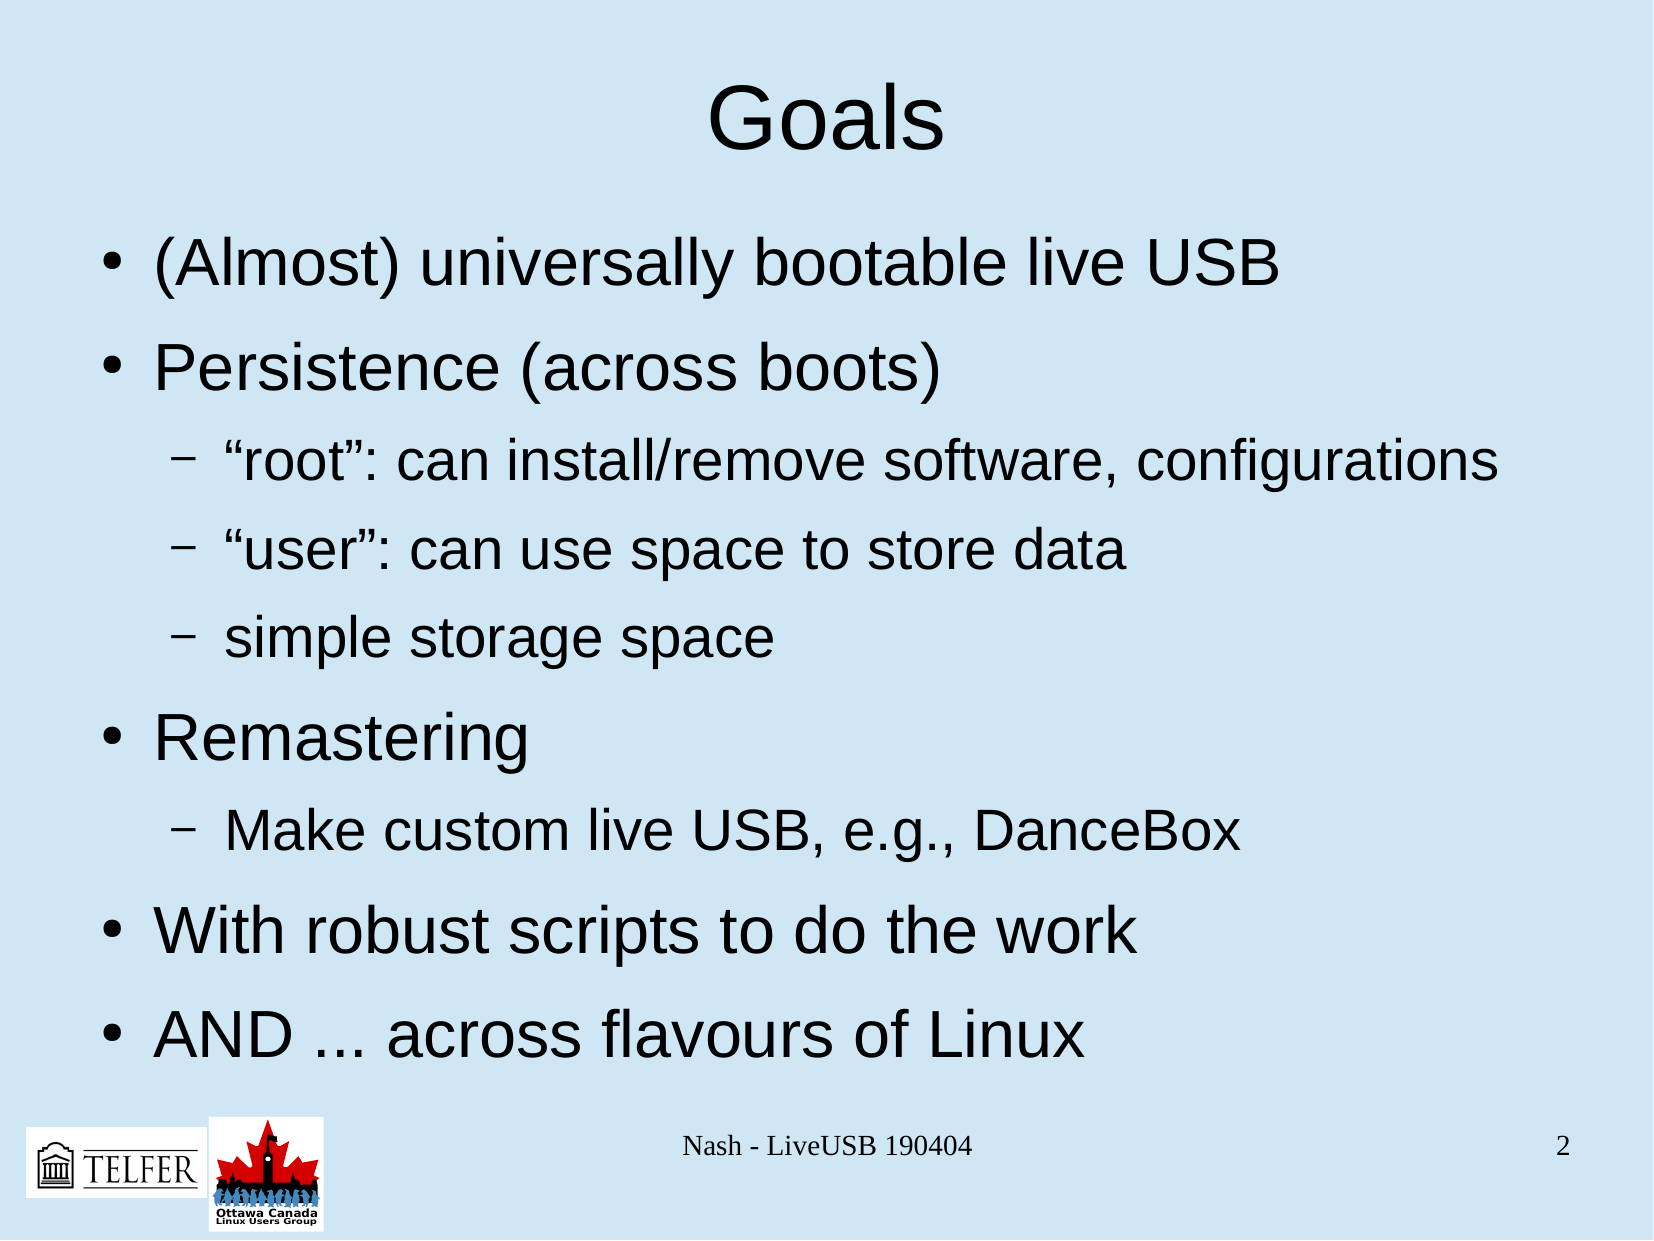

# Goals
(Almost) universally bootable live USB
Persistence (across boots)
“root”: can install/remove software, configurations
“user”: can use space to store data
simple storage space
Remastering
Make custom live USB, e.g., DanceBox
With robust scripts to do the work
AND ... across flavours of Linux
Nash - LiveUSB 190404
2